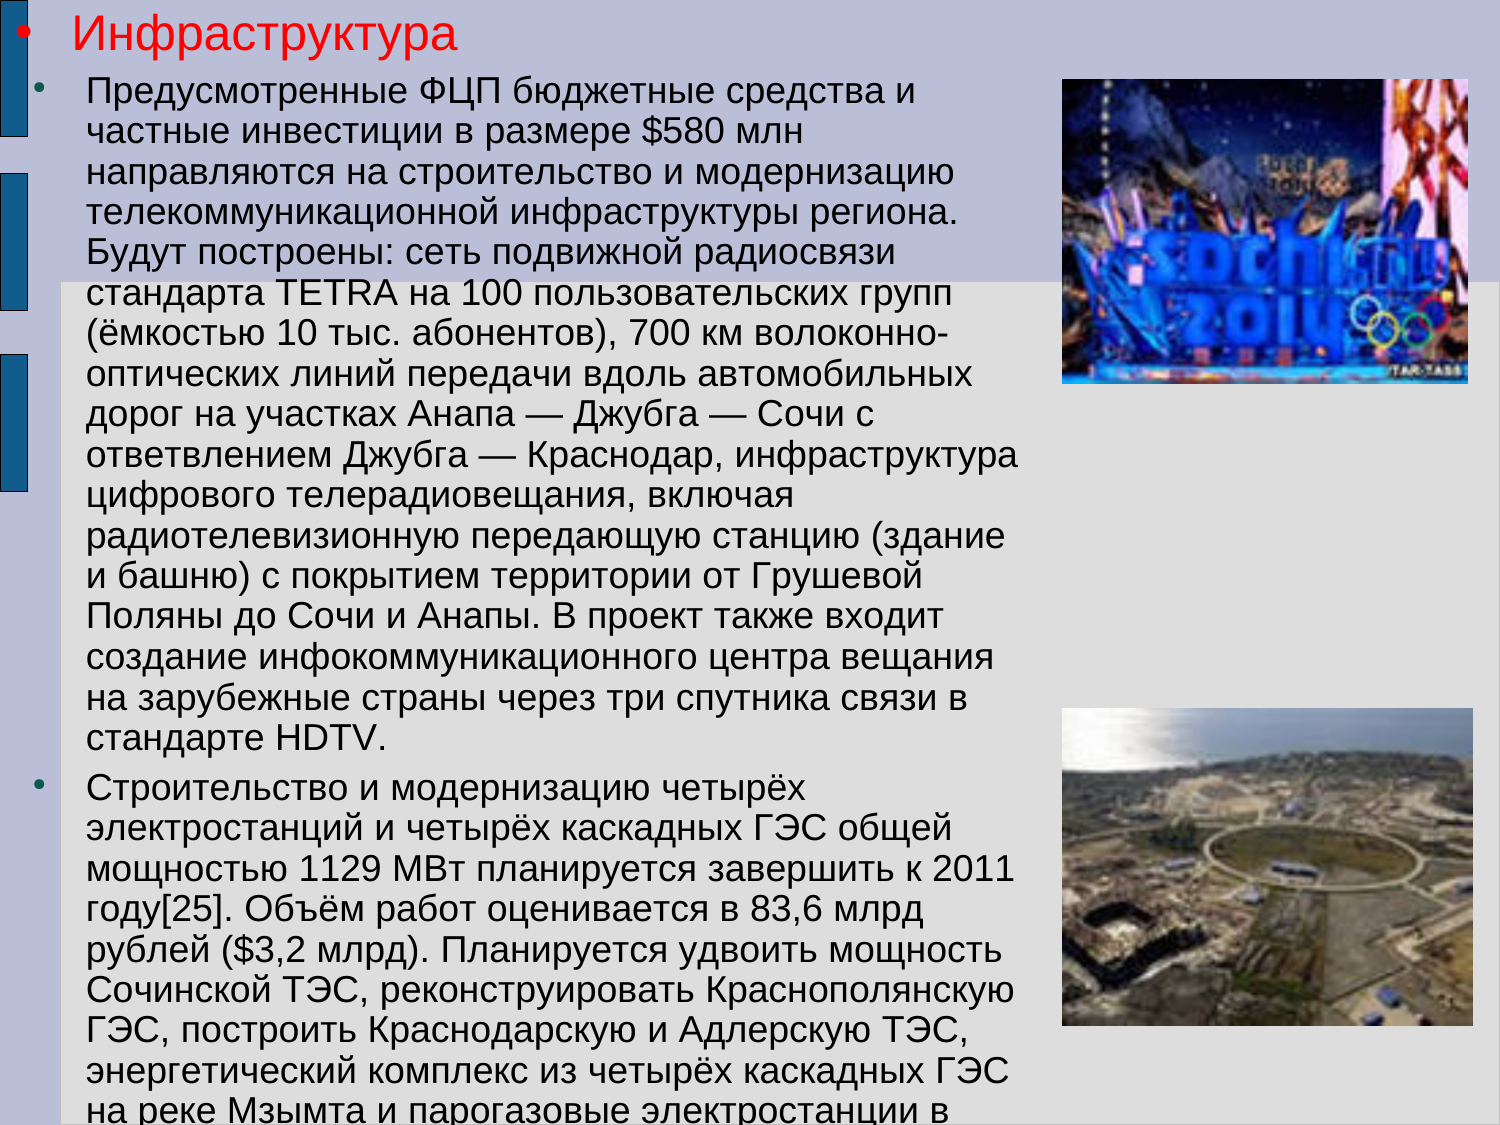

# Инфраструктура
Предусмотренные ФЦП бюджетные средства и частные инвестиции в размере $580 млн направляются на строительство и модернизацию телекоммуникационной инфраструктуры региона. Будут построены: сеть подвижной радиосвязи стандарта TETRA на 100 пользовательских групп (ёмкостью 10 тыс. абонентов), 700 км волоконно-оптических линий передачи вдоль автомобильных дорог на участках Анапа — Джубга — Сочи с ответвлением Джубга — Краснодар, инфраструктура цифрового телерадиовещания, включая радиотелевизионную передающую станцию (здание и башню) с покрытием территории от Грушевой Поляны до Сочи и Анапы. В проект также входит создание инфокоммуникационного центра вещания на зарубежные страны через три спутника связи в стандарте HDTV.
Строительство и модернизацию четырёх электростанций и четырёх каскадных ГЭС общей мощностью 1129 МВт планируется завершить к 2011 году[25]. Объём работ оценивается в 83,6 млрд рублей ($3,2 млрд). Планируется удвоить мощность Сочинской ТЭС, реконструировать Краснополянскую ГЭС, построить Краснодарскую и Адлерскую ТЭС, энергетический комплекс из четырёх каскадных ГЭС на реке Мзымта и парогазовые электростанции в районах соседних городов Туапсе и Новороссийск.